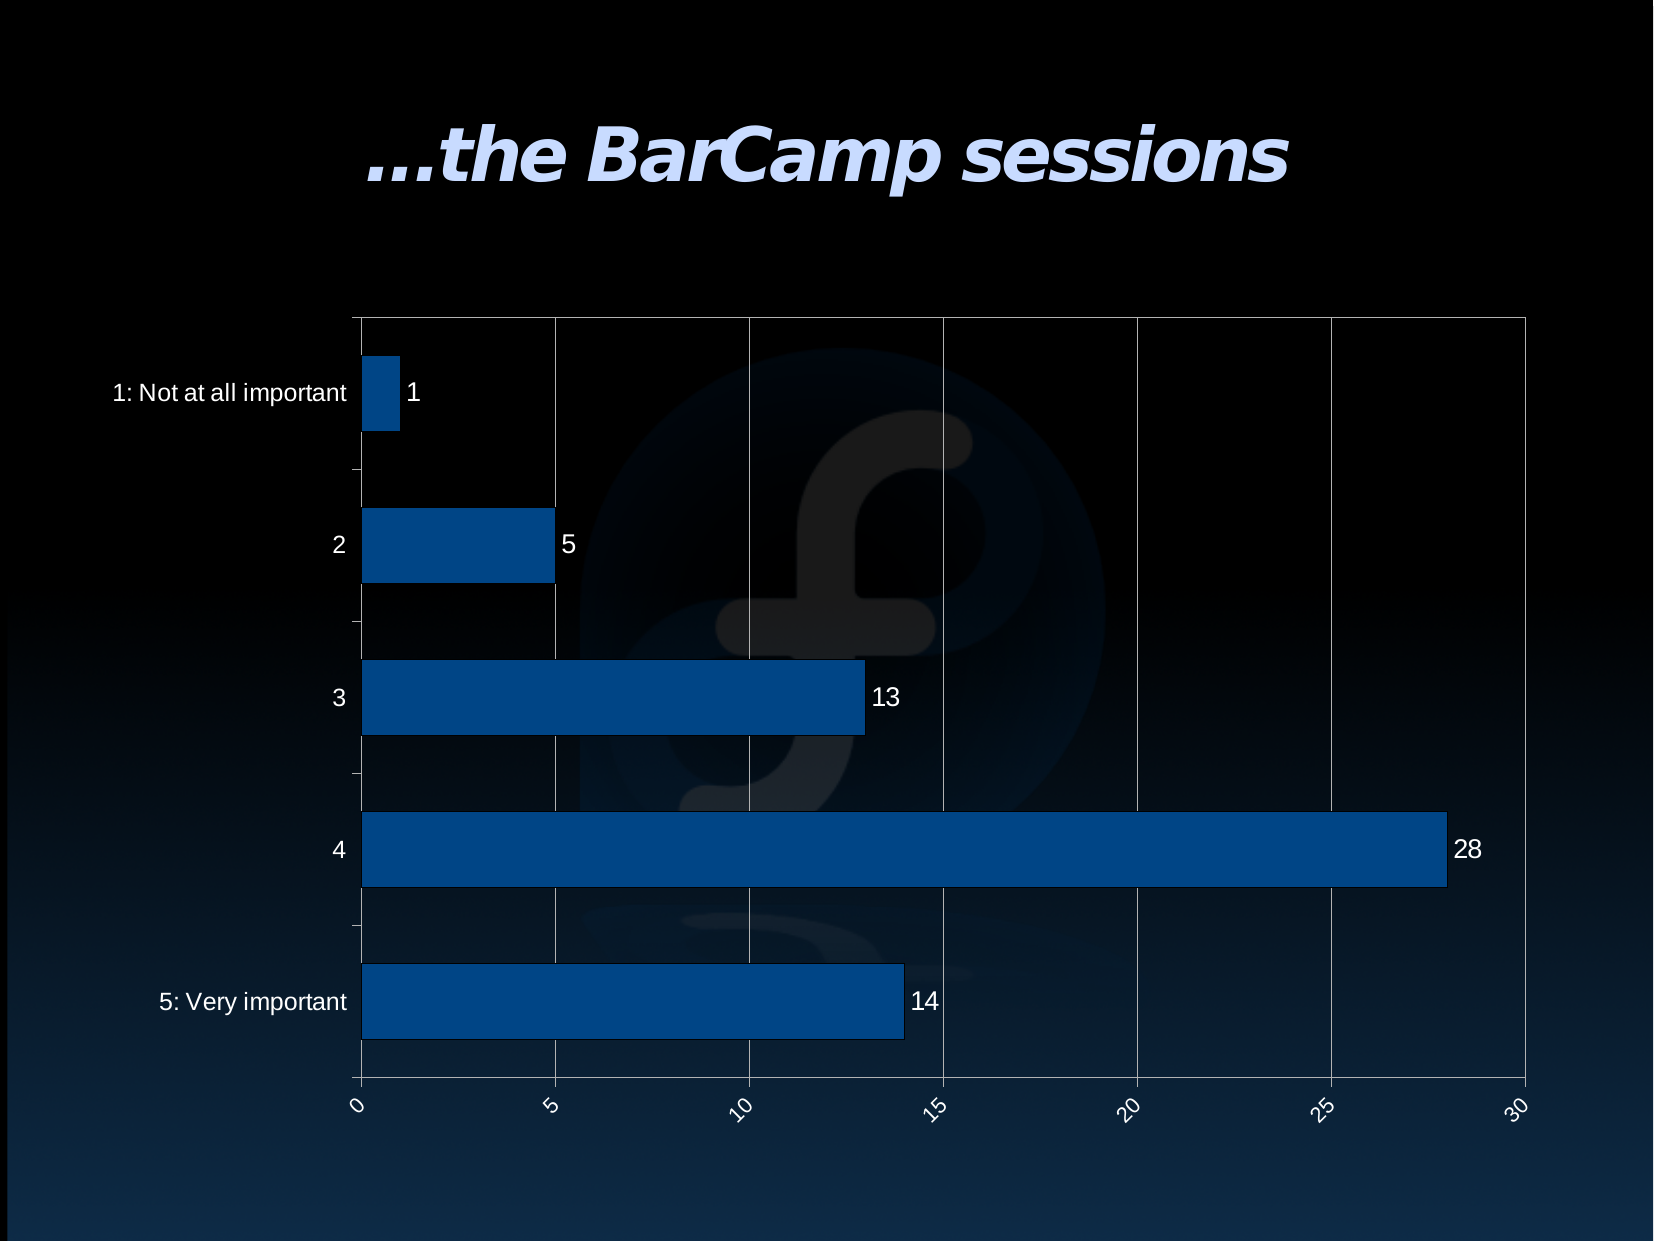

# ...the BarCamp sessions
### Chart
| Category | 119 Total Respondents |
|---|---|
| 1: Not at all important | 1.0 |
| 2 | 5.0 |
| 3 | 13.0 |
| 4 | 28.0 |
| 5: Very important | 14.0 |